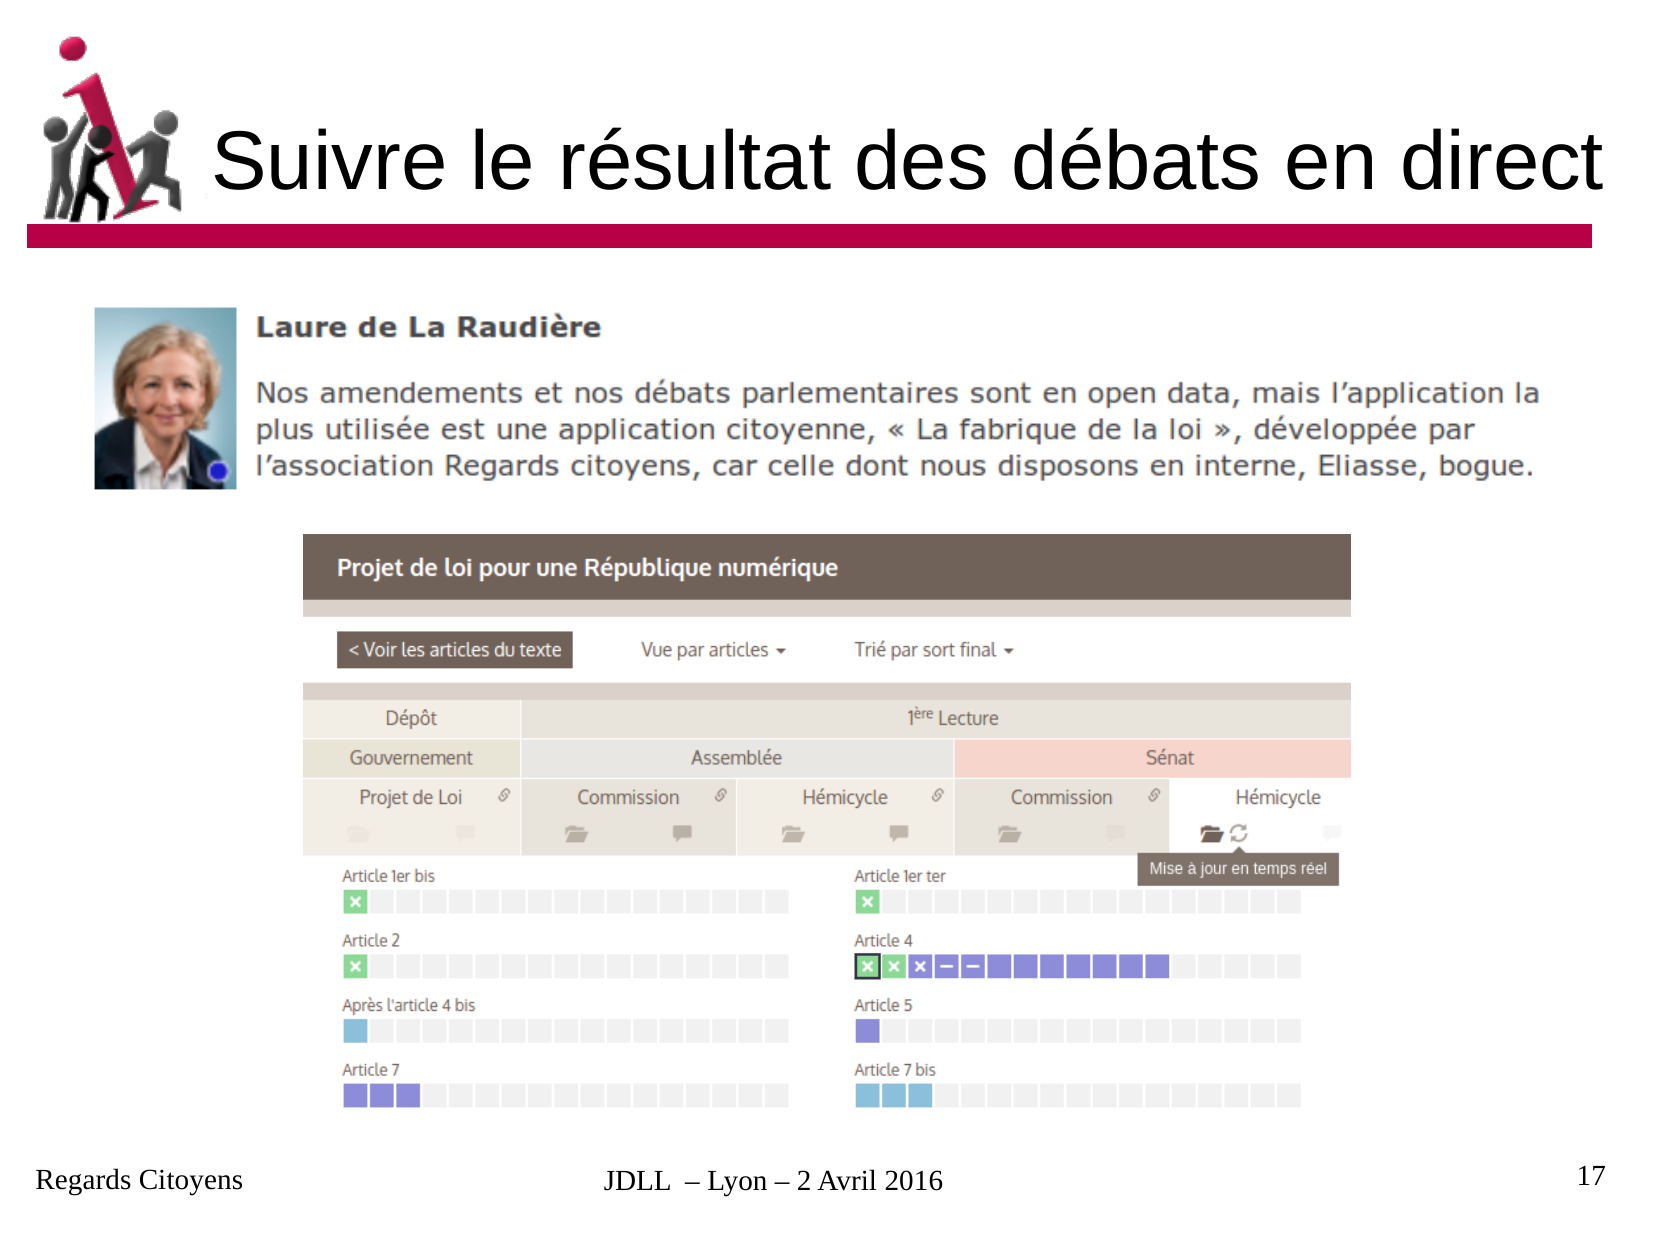

#
Suivre le résultat des débats en direct
17